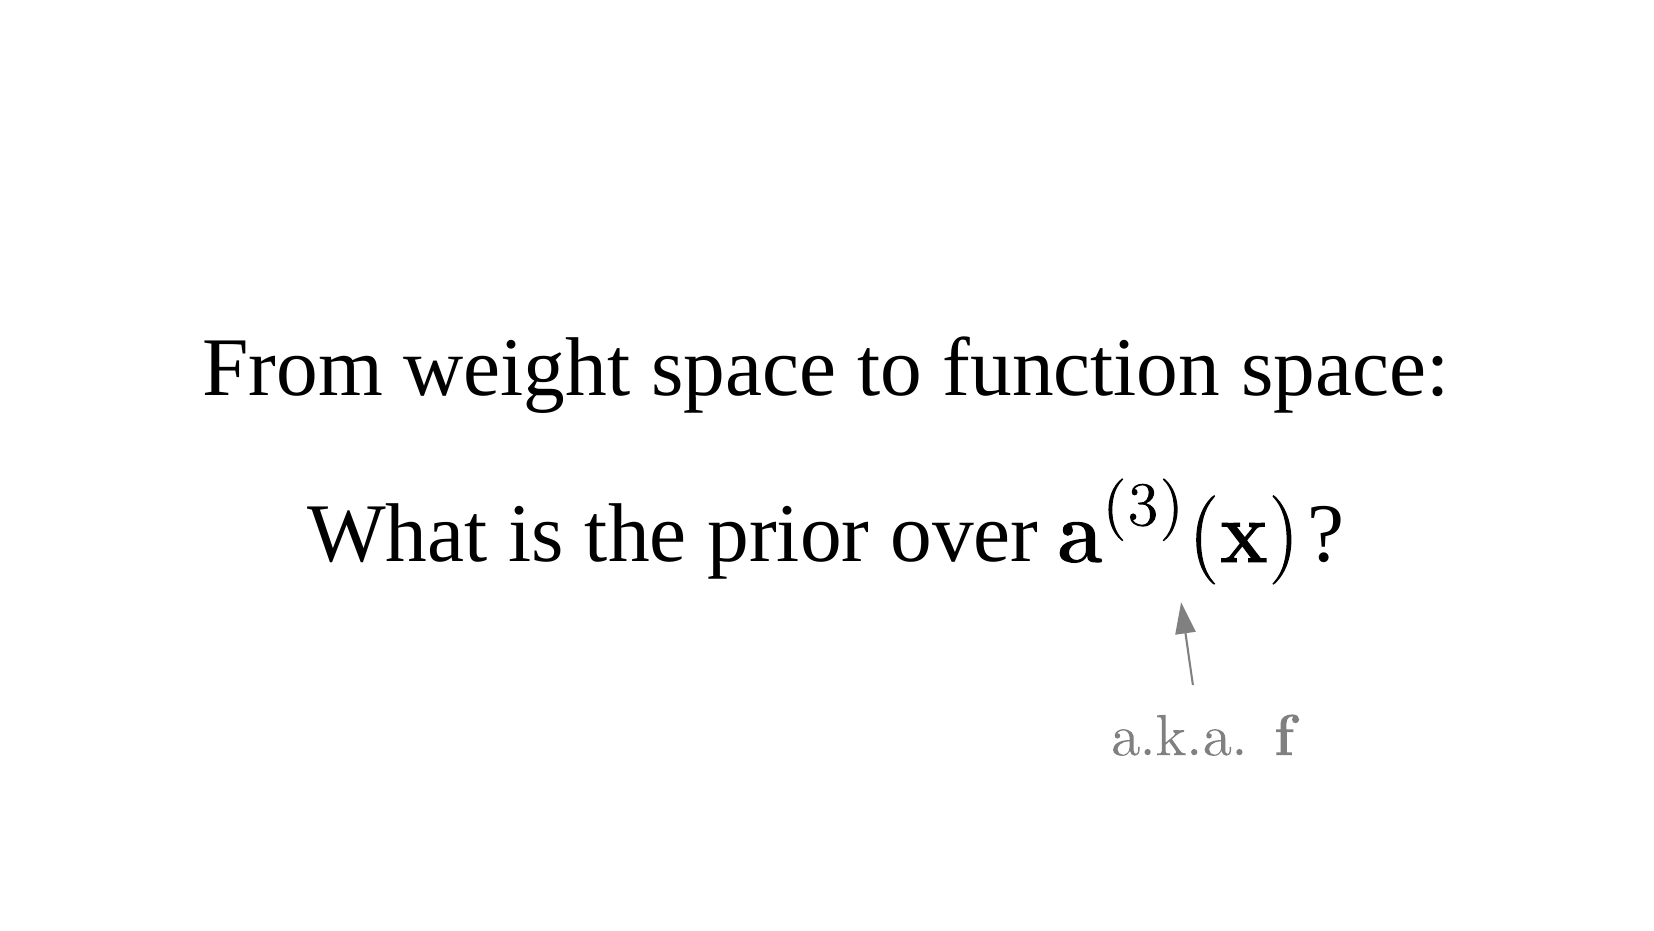

# From weight space to function space:
What is the prior over ?